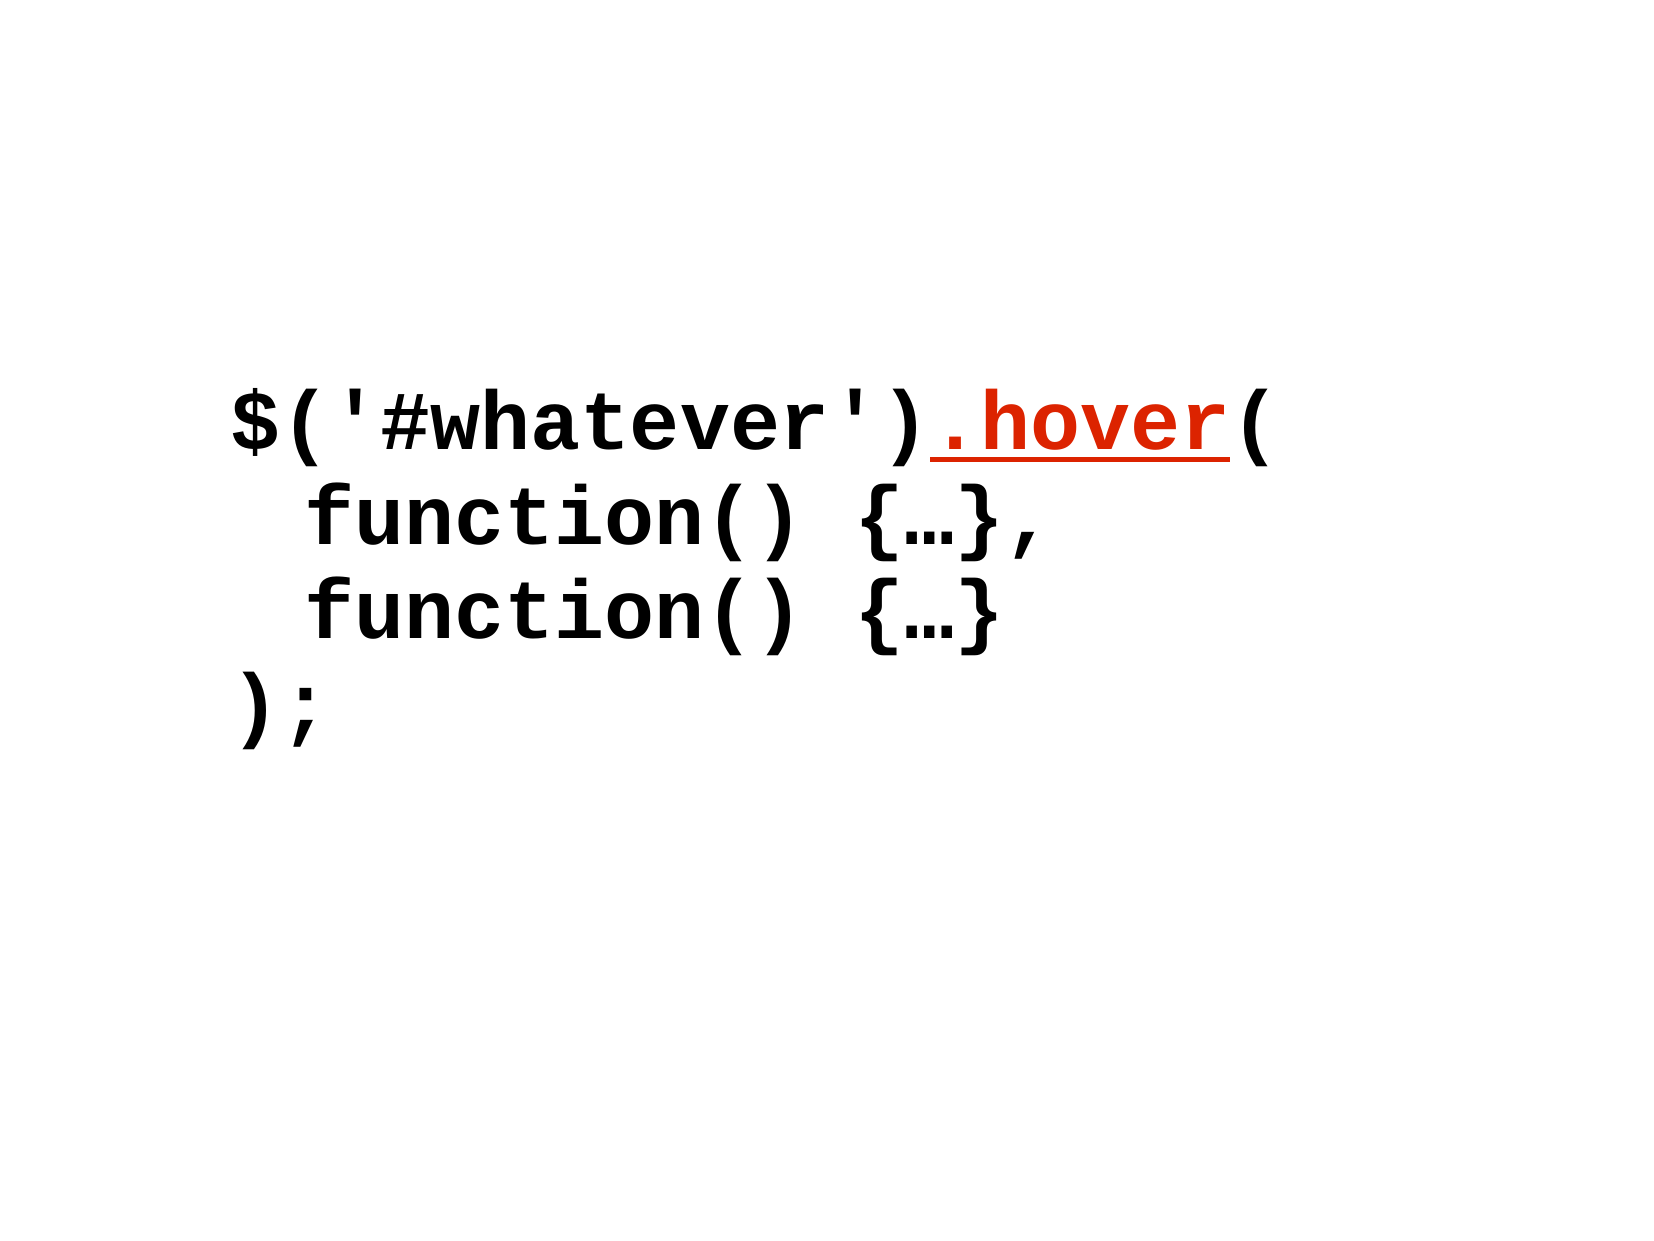

# $('#whatever').hover(
			function() {…},
			function() {…}
		);